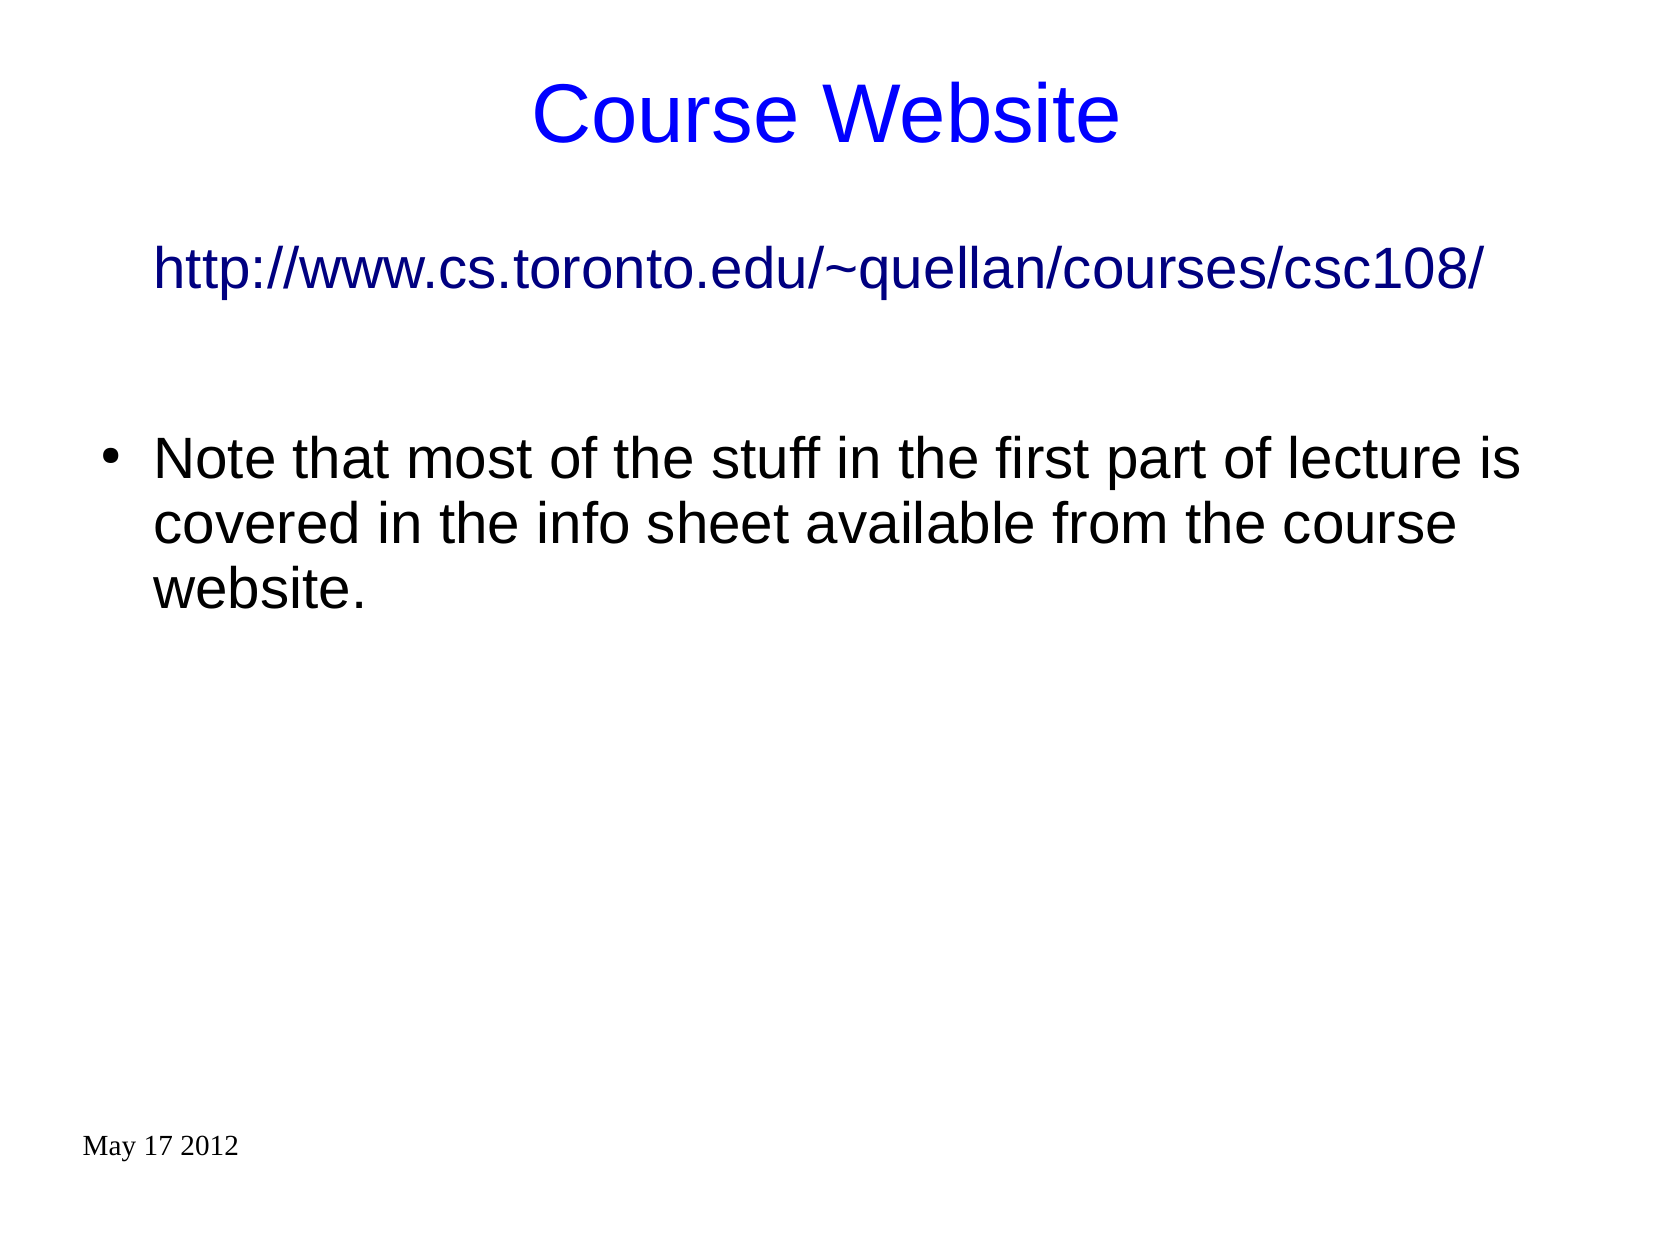

# Course Website
http://www.cs.toronto.edu/~quellan/courses/csc108/
Note that most of the stuff in the first part of lecture is covered in the info sheet available from the course website.
May 17 2012